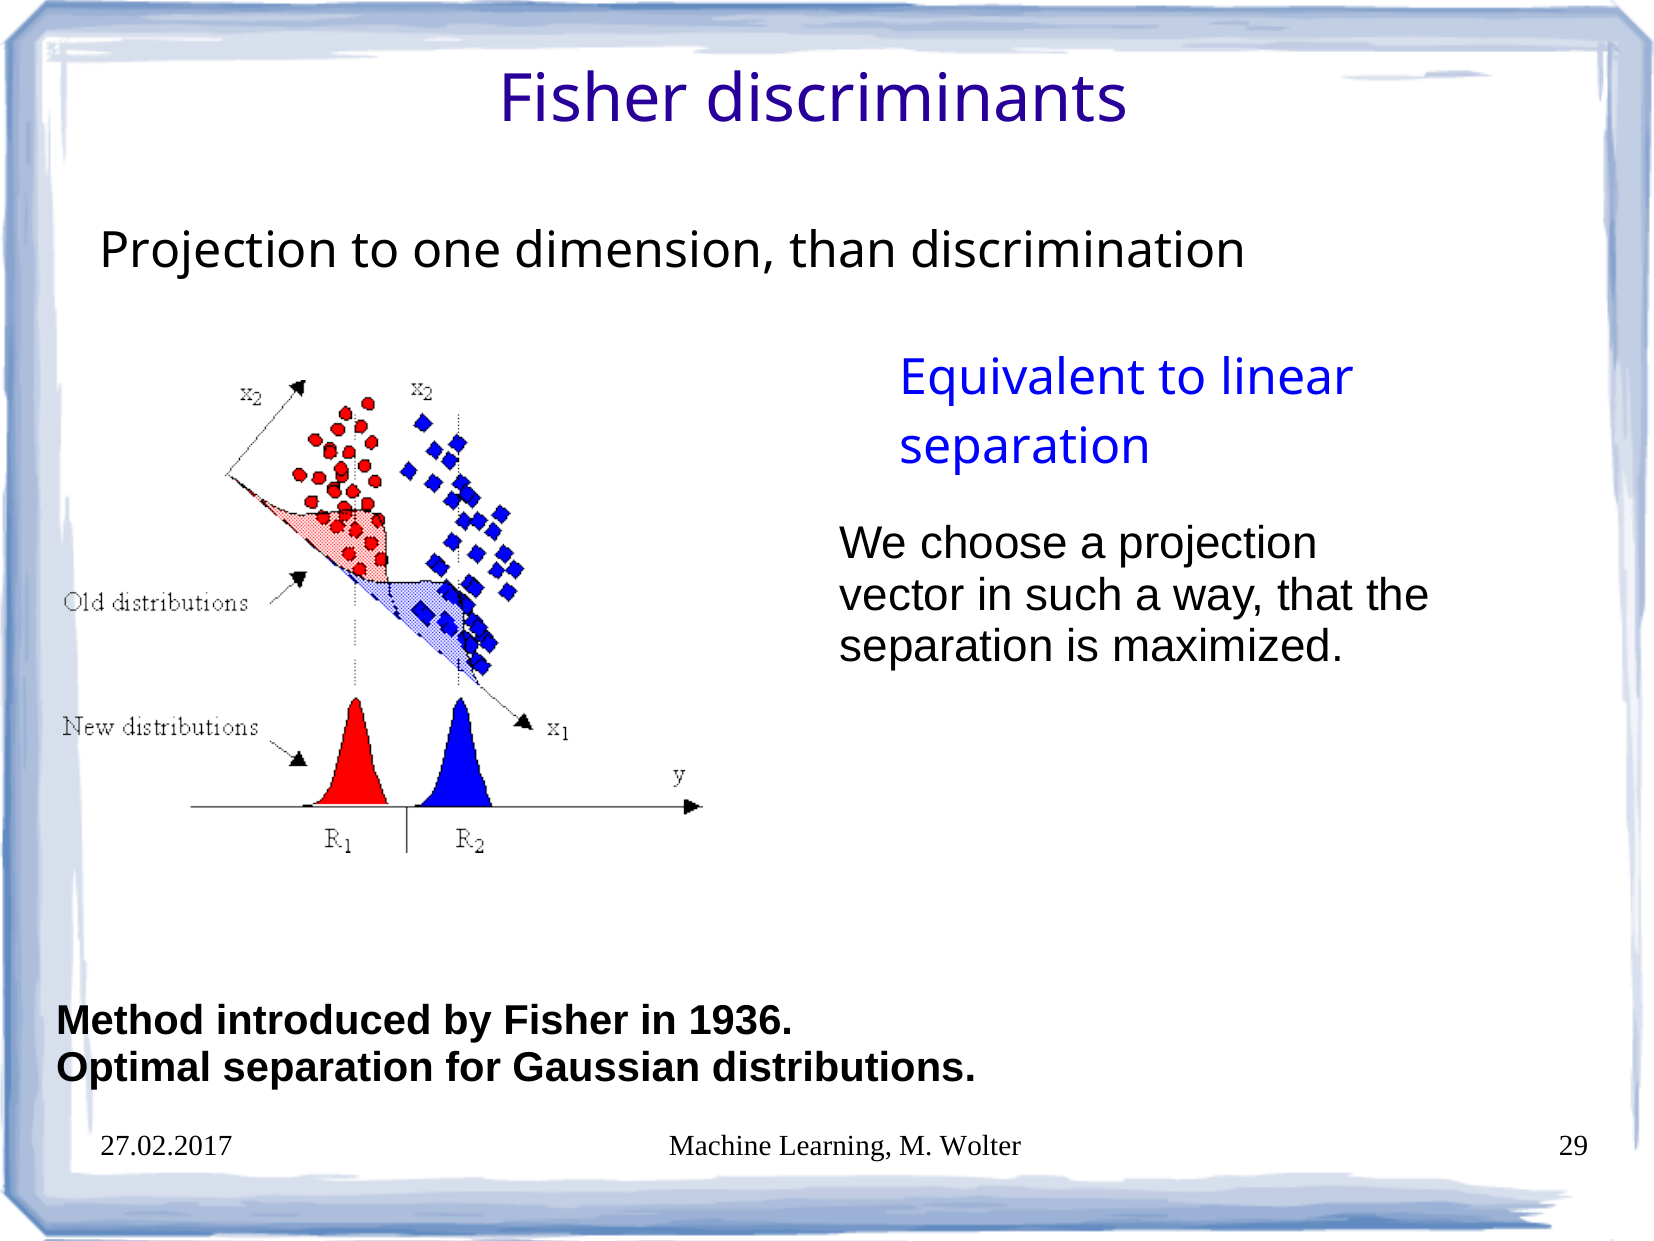

# Fisher discriminants
Projection to one dimension, than discrimination
Equivalent to linear
separation
We choose a projection vector in such a way, that the separation is maximized.
Method introduced by Fisher in 1936.
Optimal separation for Gaussian distributions.
27.02.2017
Machine Learning, M. Wolter
29